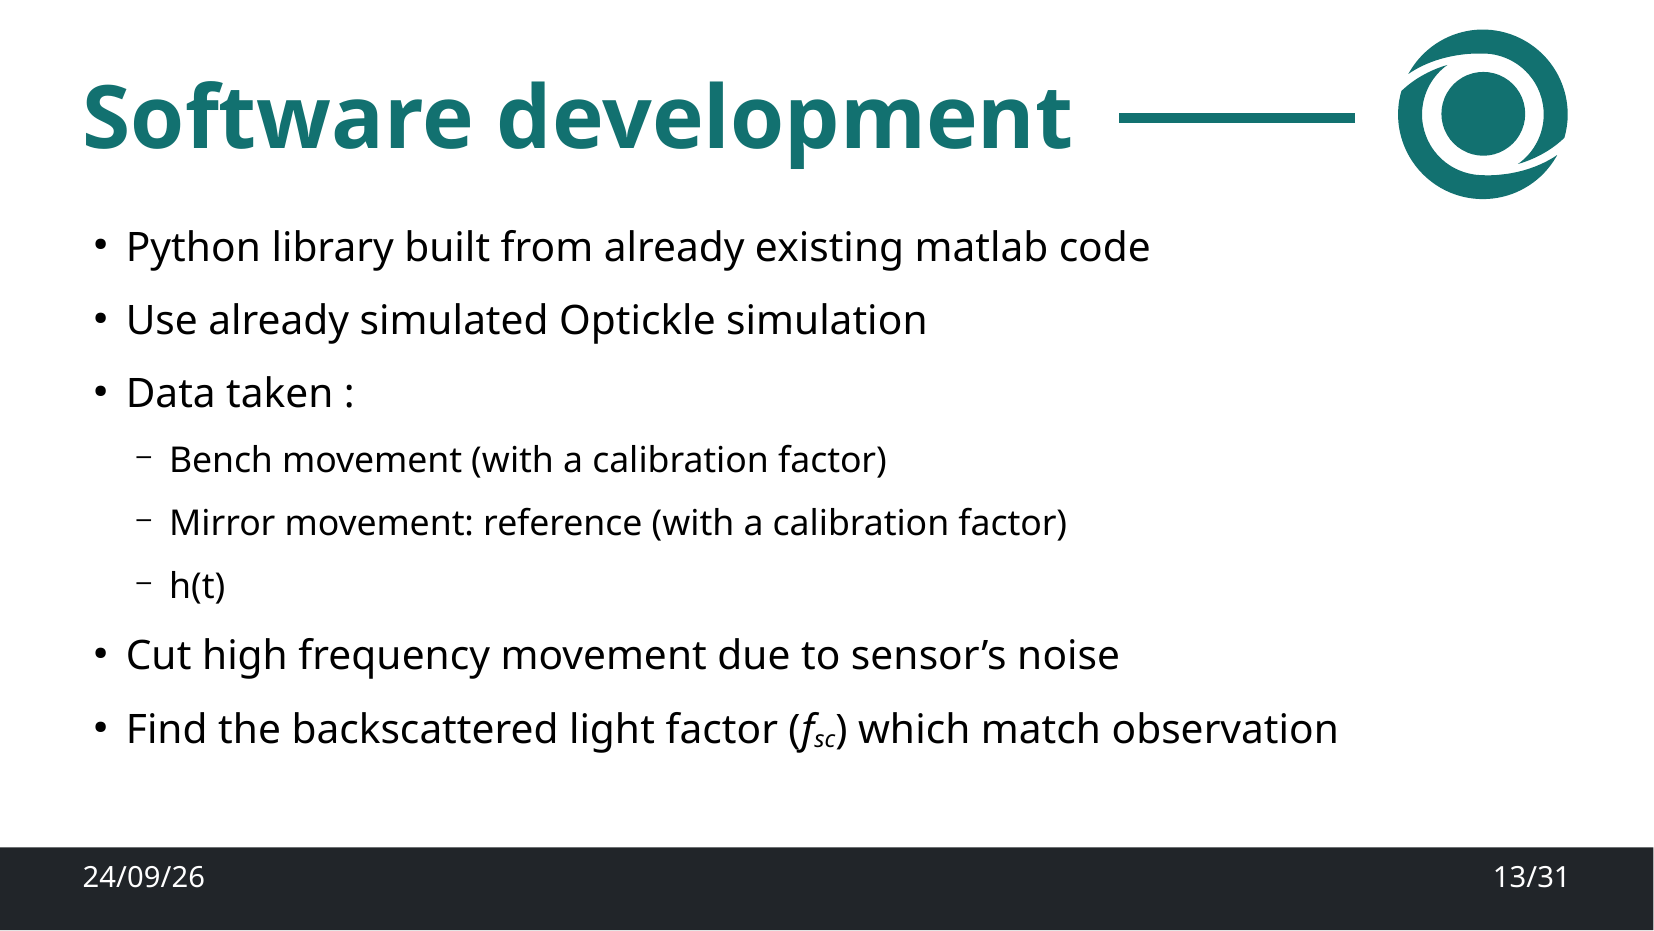

# Software development
Python library built from already existing matlab code
Use already simulated Optickle simulation
Data taken :
Bench movement (with a calibration factor)
Mirror movement: reference (with a calibration factor)
h(t)
Cut high frequency movement due to sensor’s noise
Find the backscattered light factor (fsc) which match observation
13